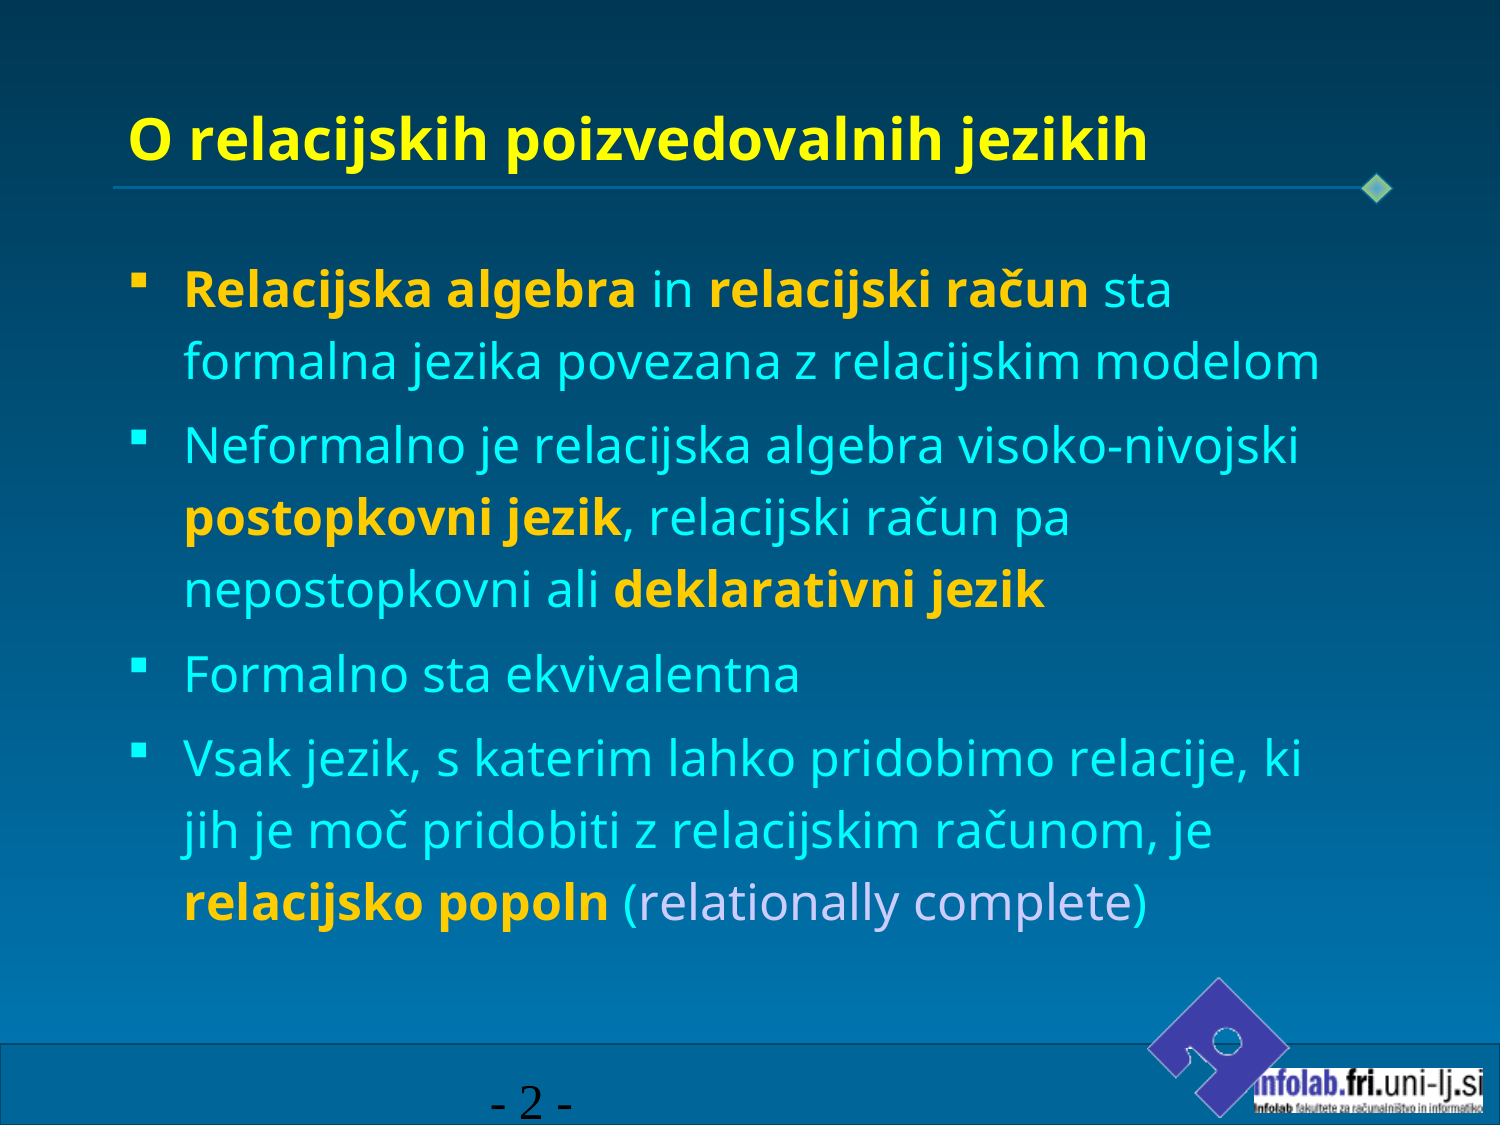

# O relacijskih poizvedovalnih jezikih
Relacijska algebra in relacijski račun sta formalna jezika povezana z relacijskim modelom
Neformalno je relacijska algebra visoko-nivojski postopkovni jezik, relacijski račun pa nepostopkovni ali deklarativni jezik
Formalno sta ekvivalentna
Vsak jezik, s katerim lahko pridobimo relacije, ki jih je moč pridobiti z relacijskim računom, je relacijsko popoln (relationally complete)